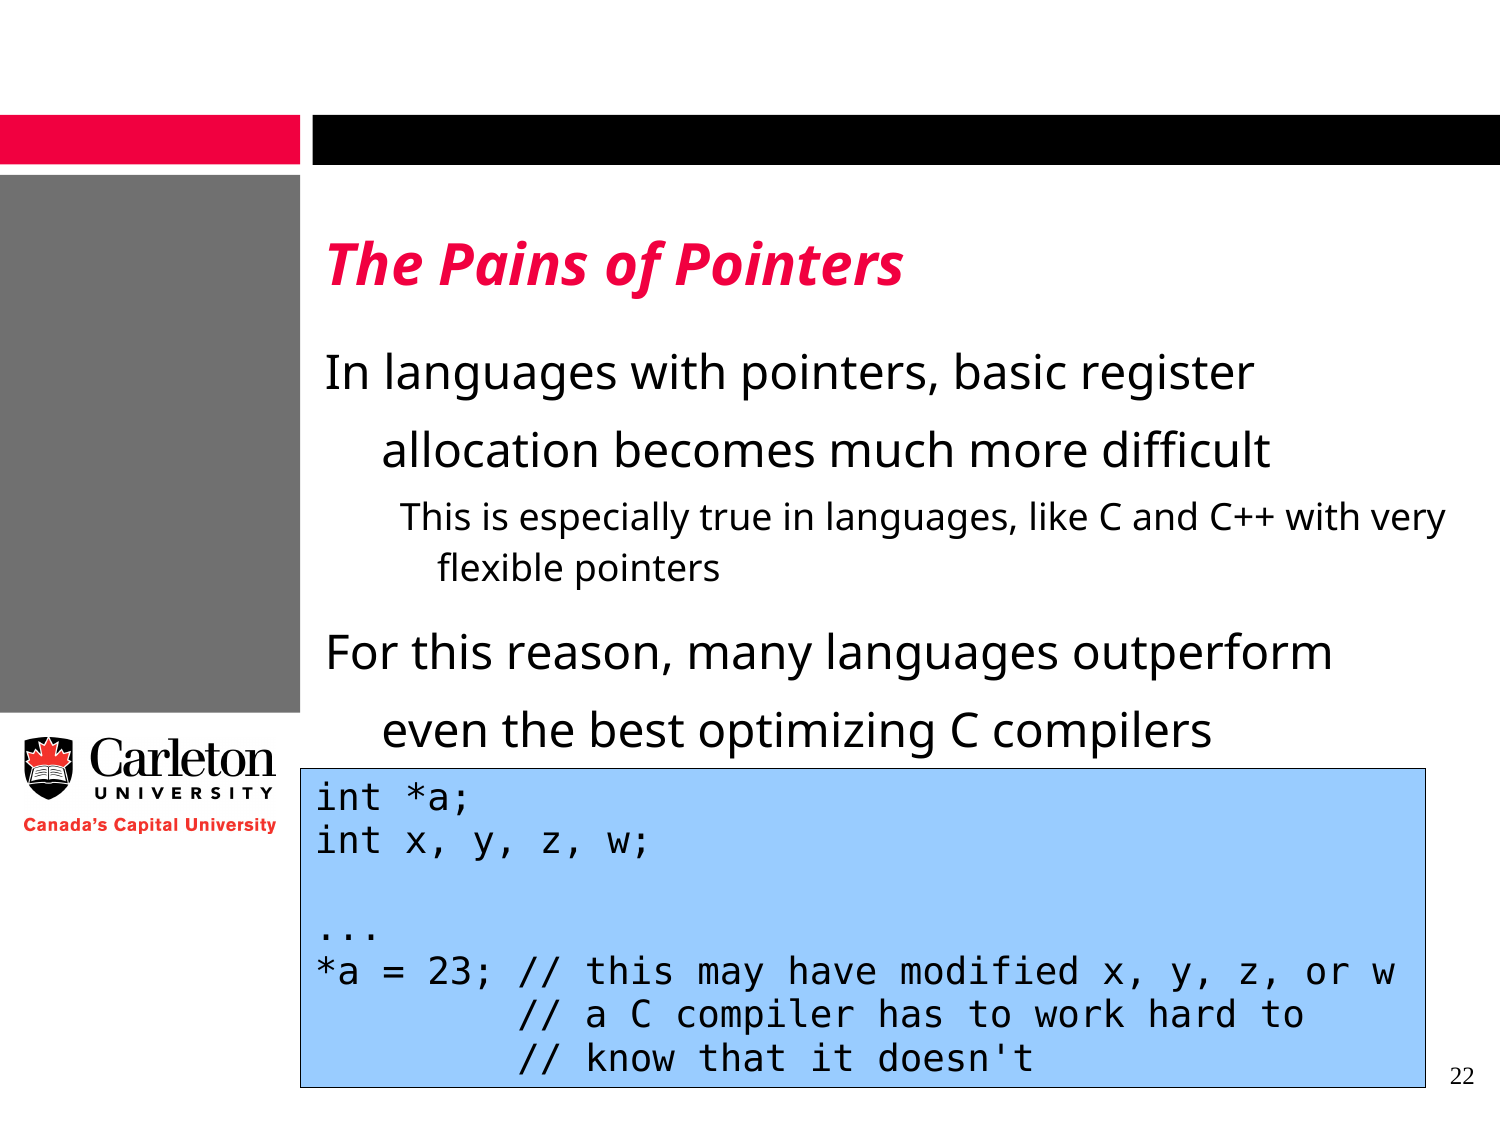

# The Pains of Pointers
In languages with pointers, basic register allocation becomes much more difficult
This is especially true in languages, like C and C++ with very flexible pointers
For this reason, many languages outperform even the best optimizing C compilers
int *a;
int x, y, z, w;
...
*a = 23; // this may have modified x, y, z, or w
 // a C compiler has to work hard to
 // know that it doesn't
22